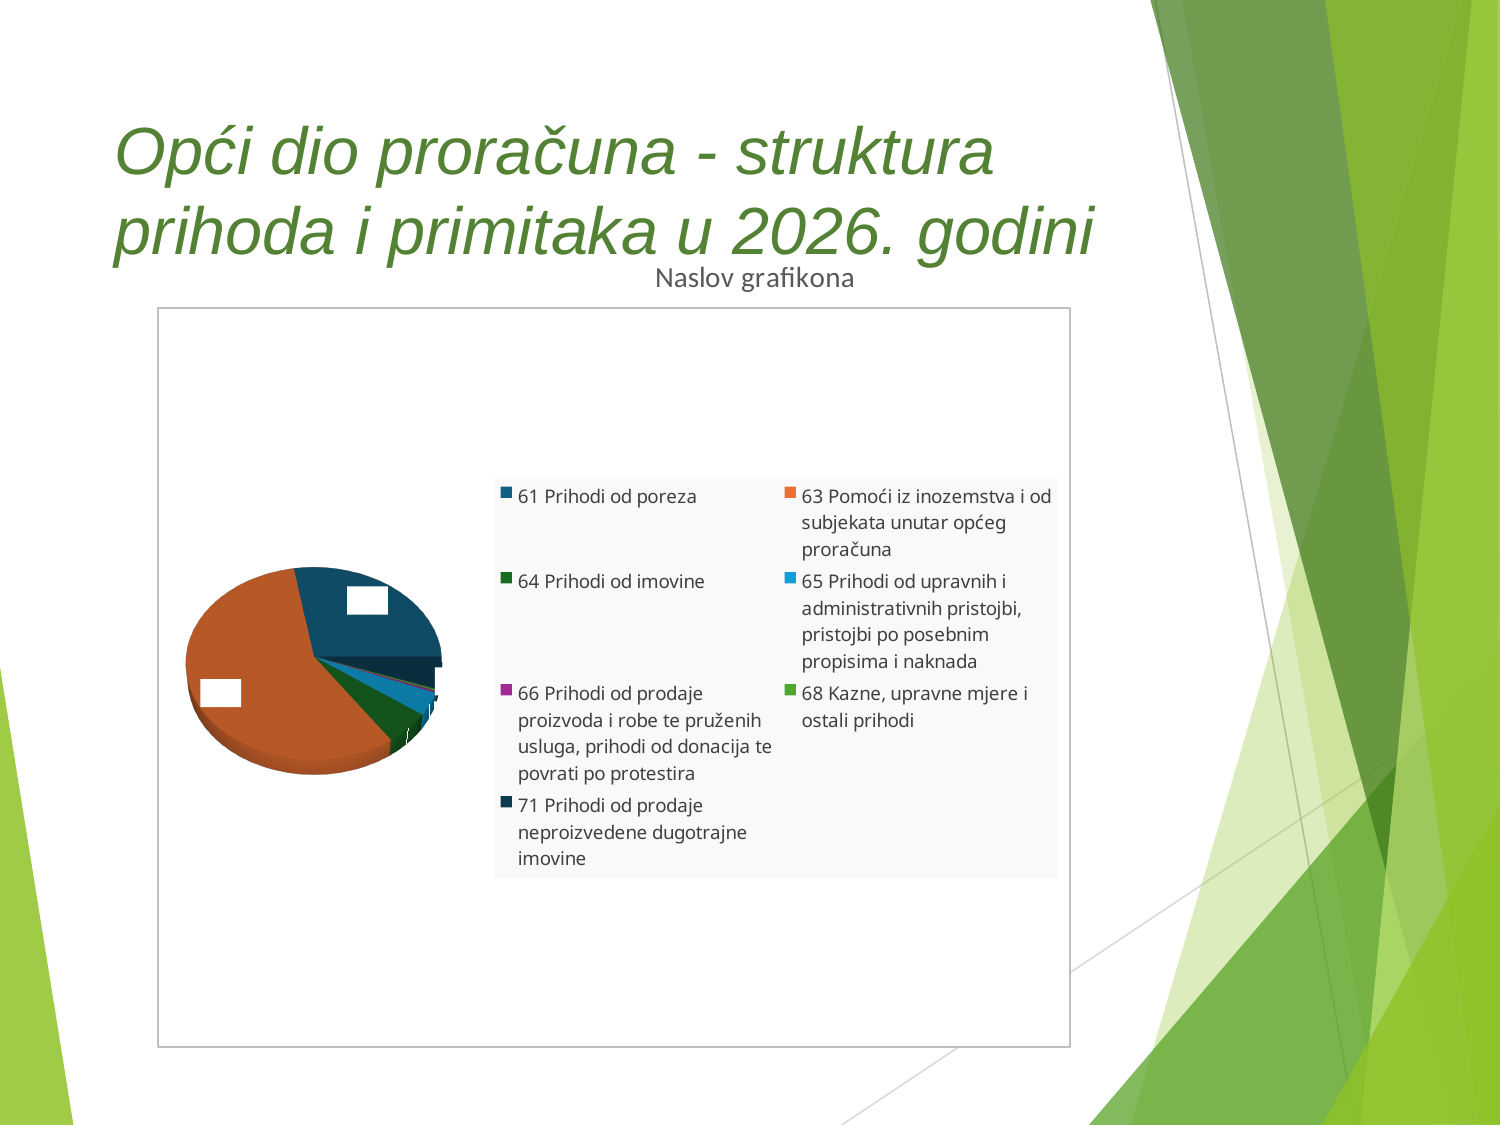

# Opći dio proračuna - struktura prihoda i primitaka u 2026. godini
[unsupported chart]
[unsupported chart]
[unsupported chart]